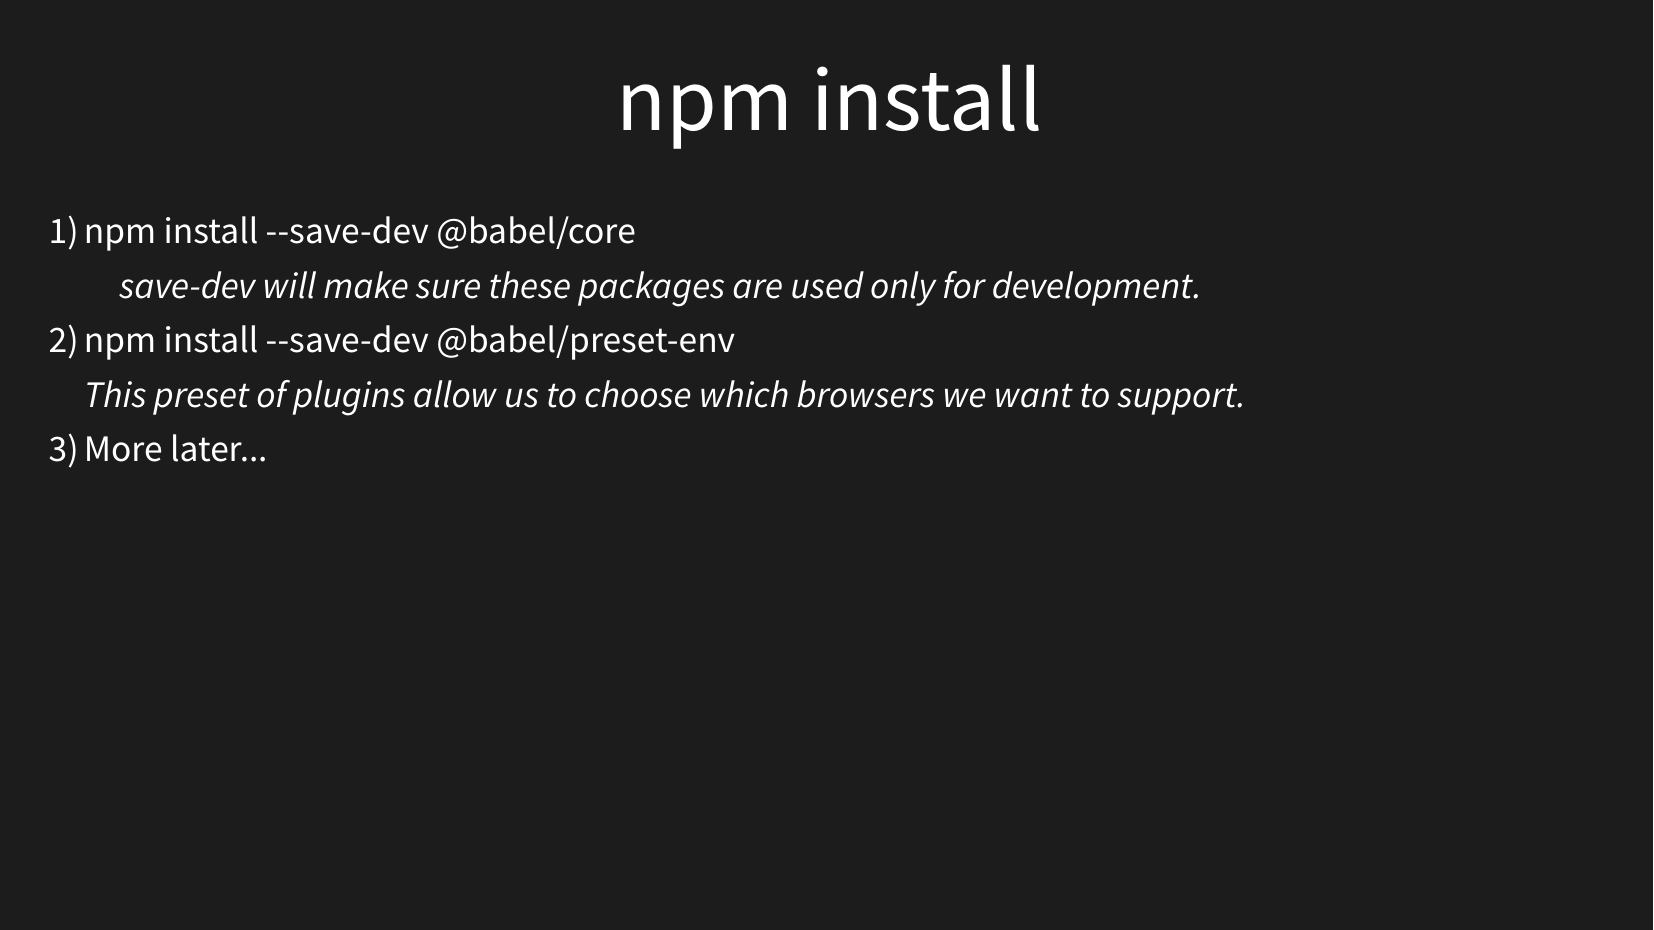

# npm install
npm install --save-dev @babel/core
save-dev will make sure these packages are used only for development.
npm install --save-dev @babel/preset-env
This preset of plugins allow us to choose which browsers we want to support.
More later...